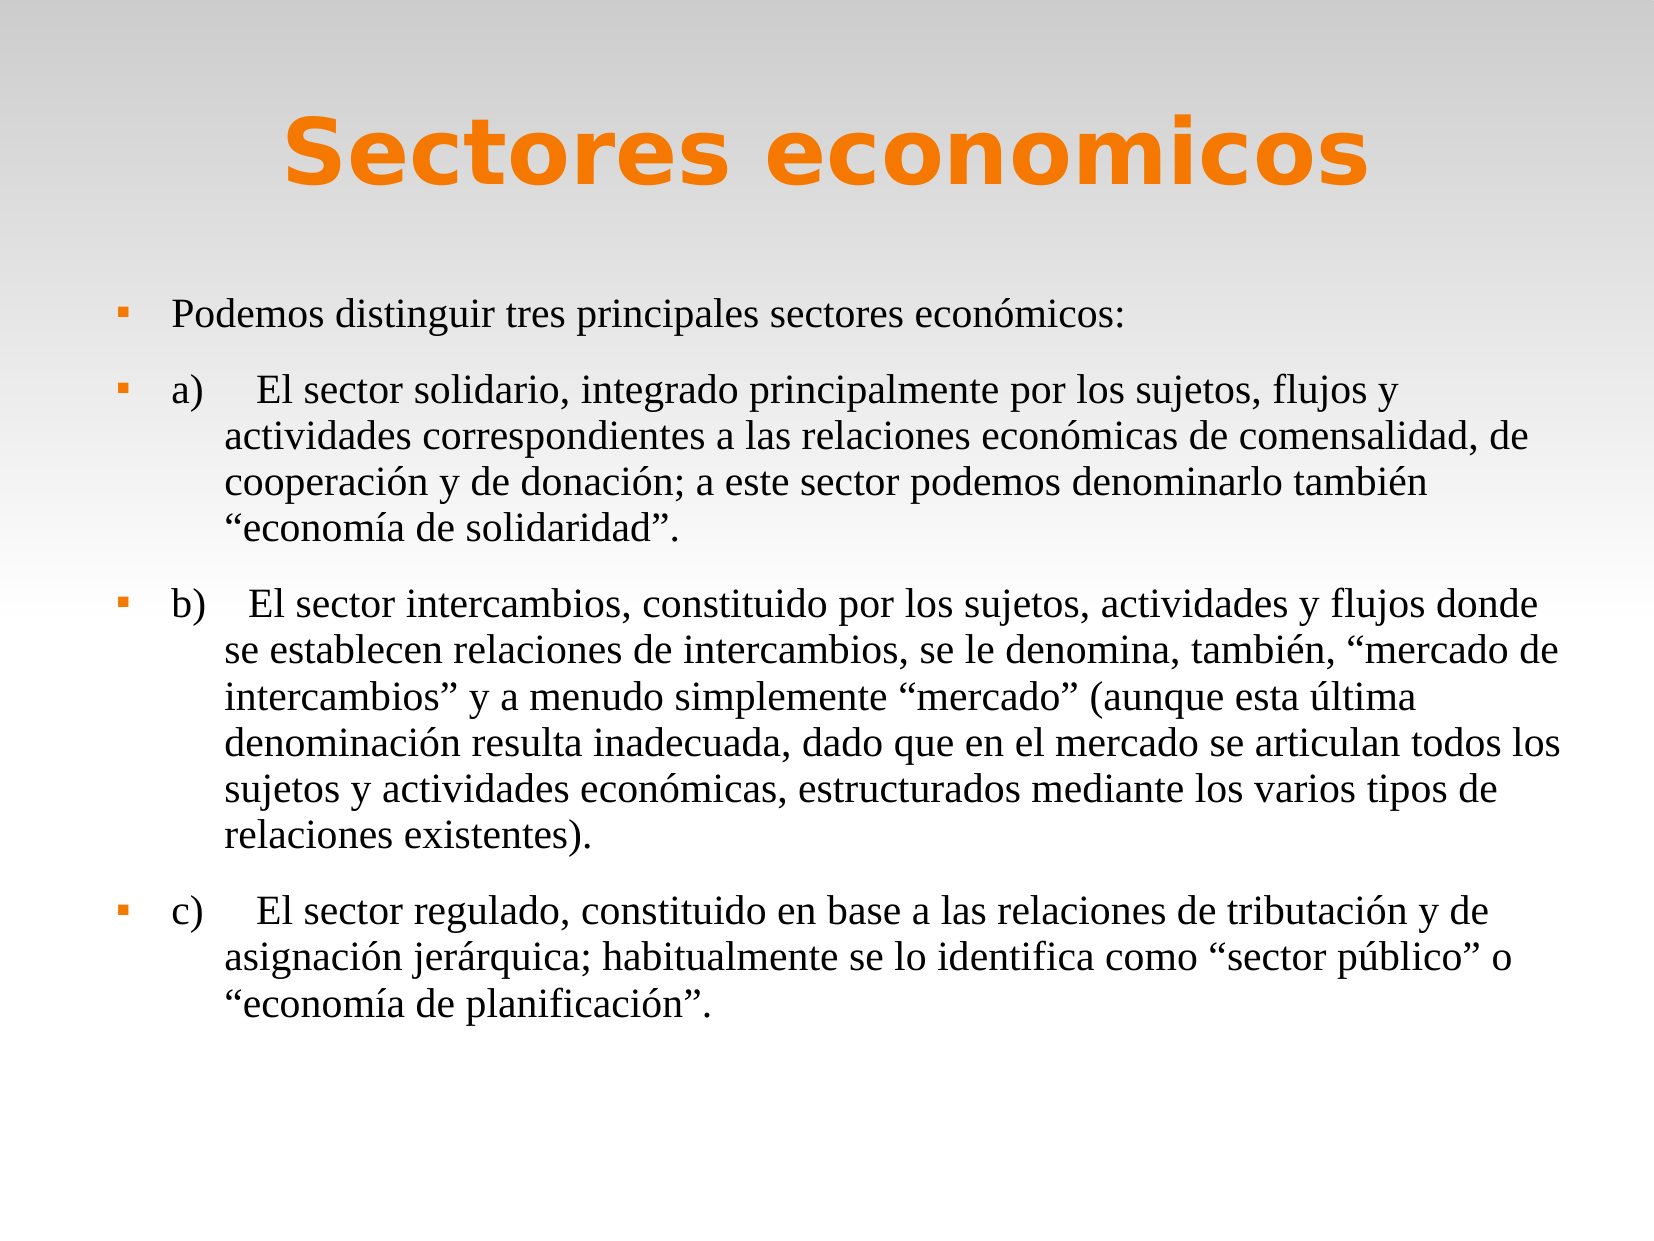

# Sectores economicos
Podemos distinguir tres principales sectores económicos:
a) El sector solidario, integrado principalmente por los sujetos, flujos y actividades correspondientes a las relaciones económicas de comensalidad, de cooperación y de donación; a este sector podemos denominarlo también “economía de solidaridad”.
b) El sector intercambios, constituido por los sujetos, actividades y flujos donde se establecen relaciones de intercambios, se le denomina, también, “mercado de intercambios” y a menudo simplemente “mercado” (aunque esta última denominación resulta inadecuada, dado que en el mercado se articulan todos los sujetos y actividades económicas, estructurados mediante los varios tipos de relaciones existentes).
c) El sector regulado, constituido en base a las relaciones de tributación y de asignación jerárquica; habitualmente se lo identifica como “sector público” o “economía de planificación”.